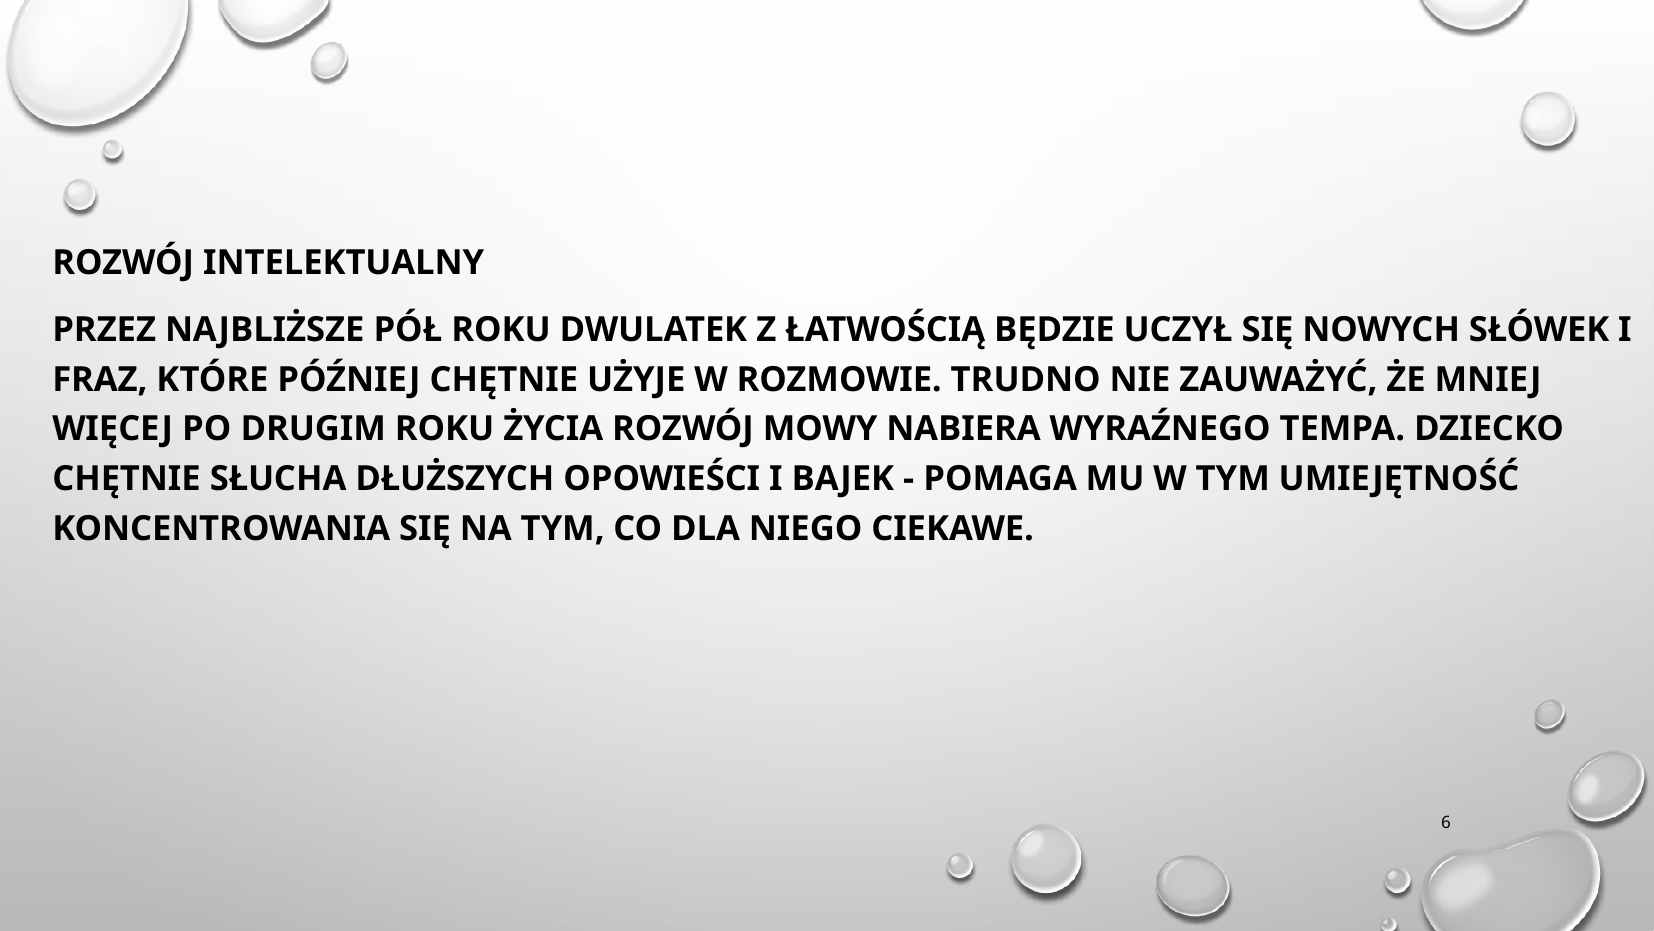

# Rozwój intelektualny
Przez najbliższe pół roku dwulatek z łatwością będzie uczył się nowych słówek i fraz, które później chętnie użyje w rozmowie. Trudno nie zauważyć, że mniej więcej po drugim roku życia rozwój mowy nabiera wyraźnego tempa. Dziecko chętnie słucha dłuższych opowieści i bajek - pomaga mu w tym umiejętność koncentrowania się na tym, co dla niego ciekawe.
5